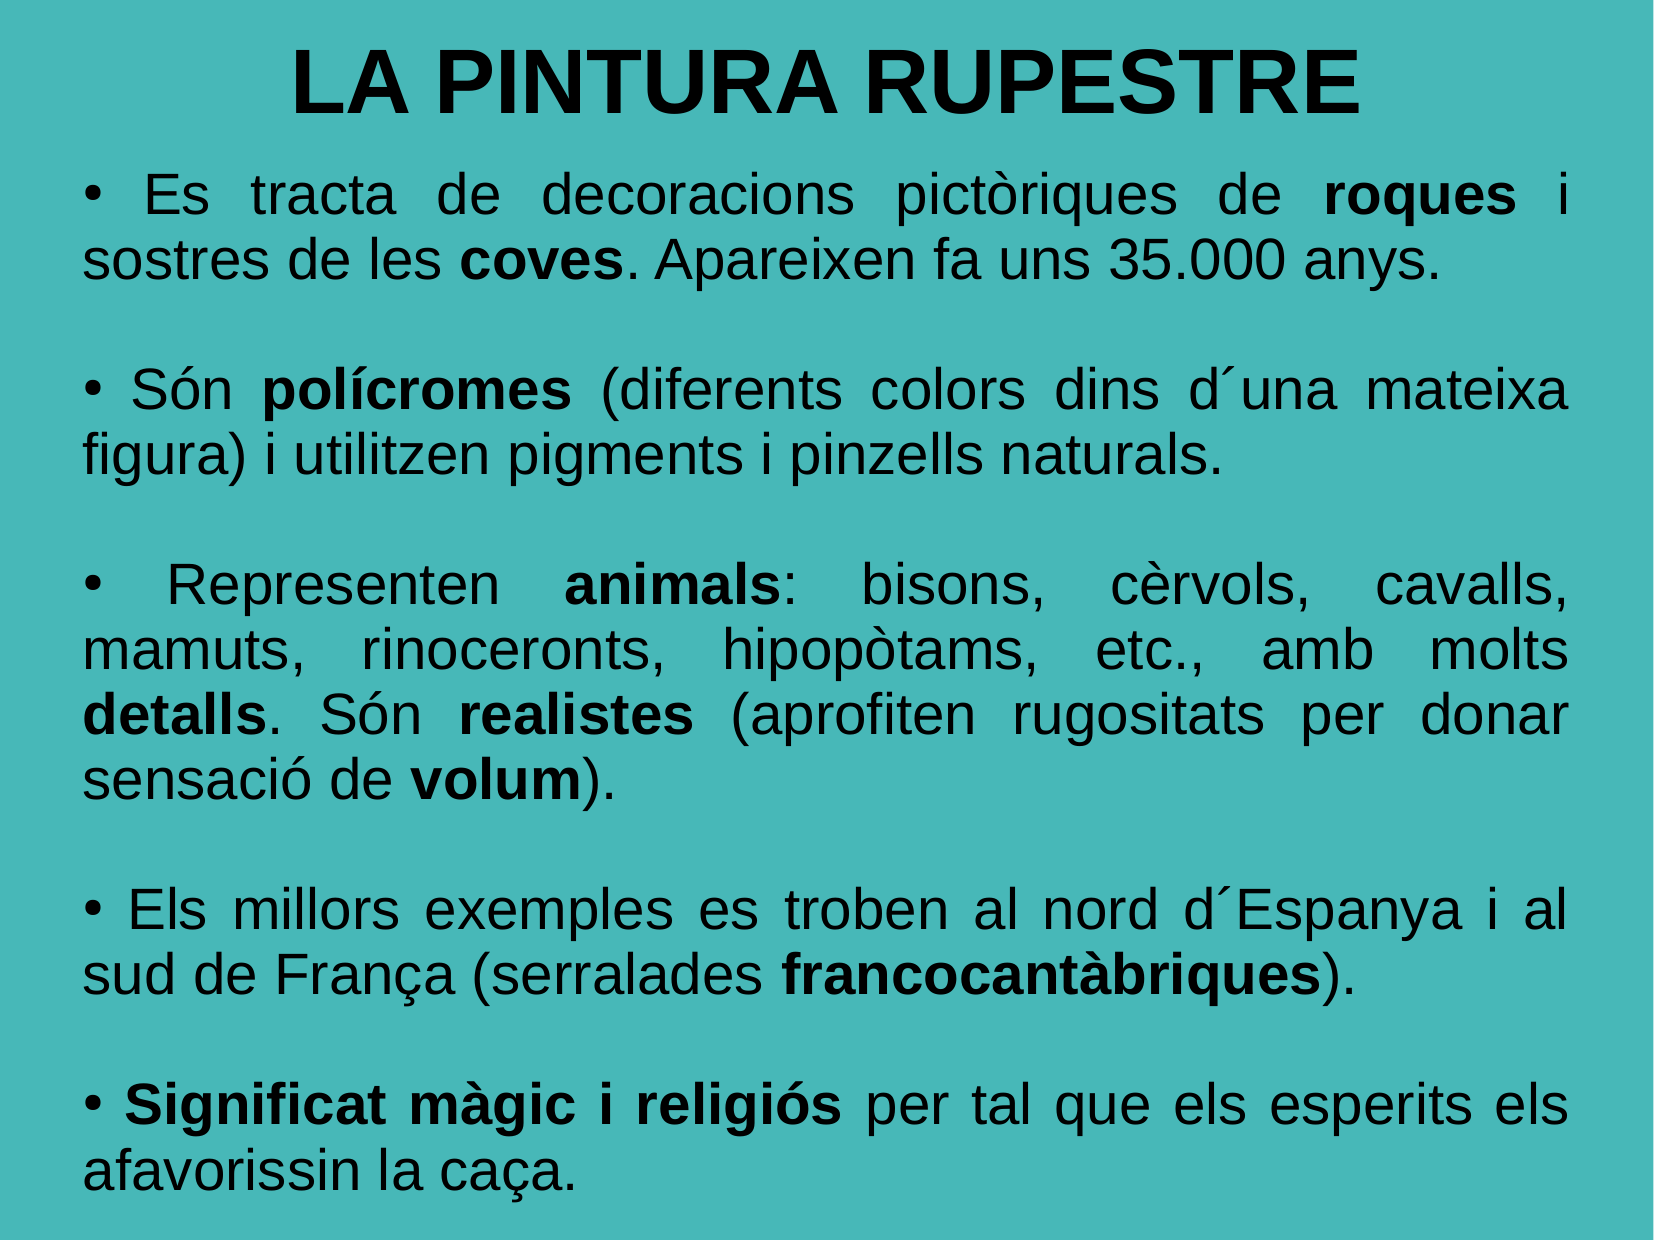

# LA PINTURA RUPESTRE
 Es tracta de decoracions pictòriques de roques i sostres de les coves. Apareixen fa uns 35.000 anys.
 Són polícromes (diferents colors dins d´una mateixa figura) i utilitzen pigments i pinzells naturals.
 Representen animals: bisons, cèrvols, cavalls, mamuts, rinoceronts, hipopòtams, etc., amb molts detalls. Són realistes (aprofiten rugositats per donar sensació de volum).
 Els millors exemples es troben al nord d´Espanya i al sud de França (serralades francocantàbriques).
 Significat màgic i religiós per tal que els esperits els afavorissin la caça.